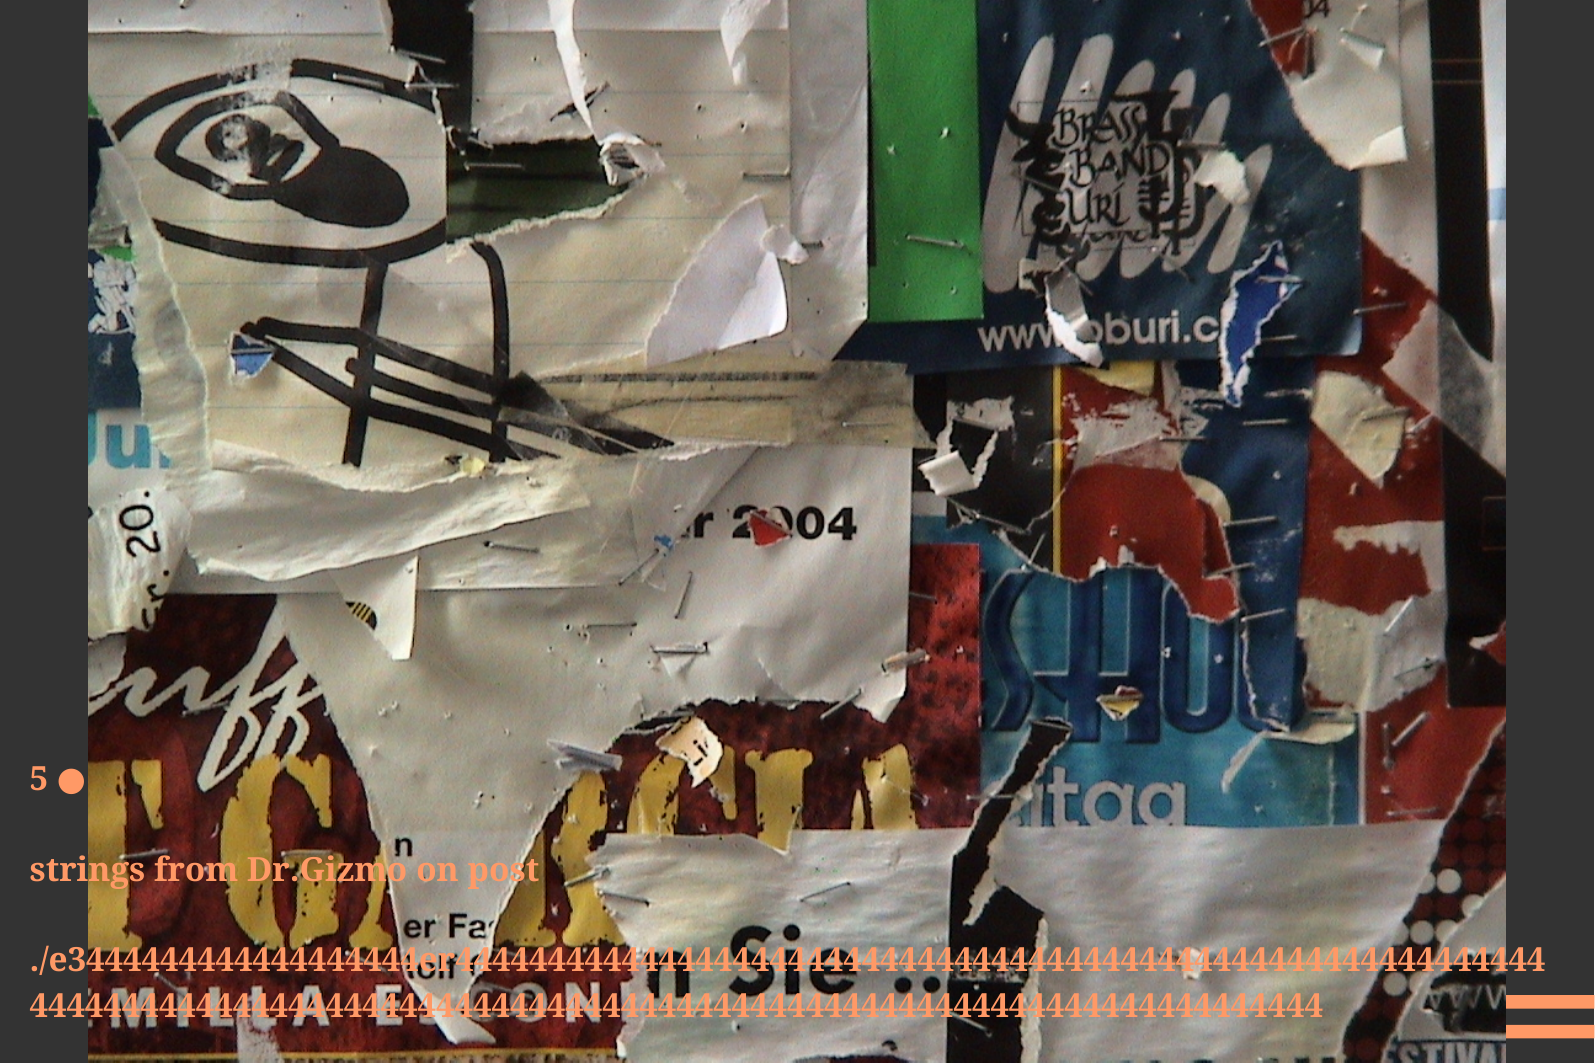

# 5 ● strings from Dr.Gizmo on post ./e3444444444444444444er444444444444444444444444444444444444444444444444444444444444444444444444444444444444444444444444444444444444444444444444444444444